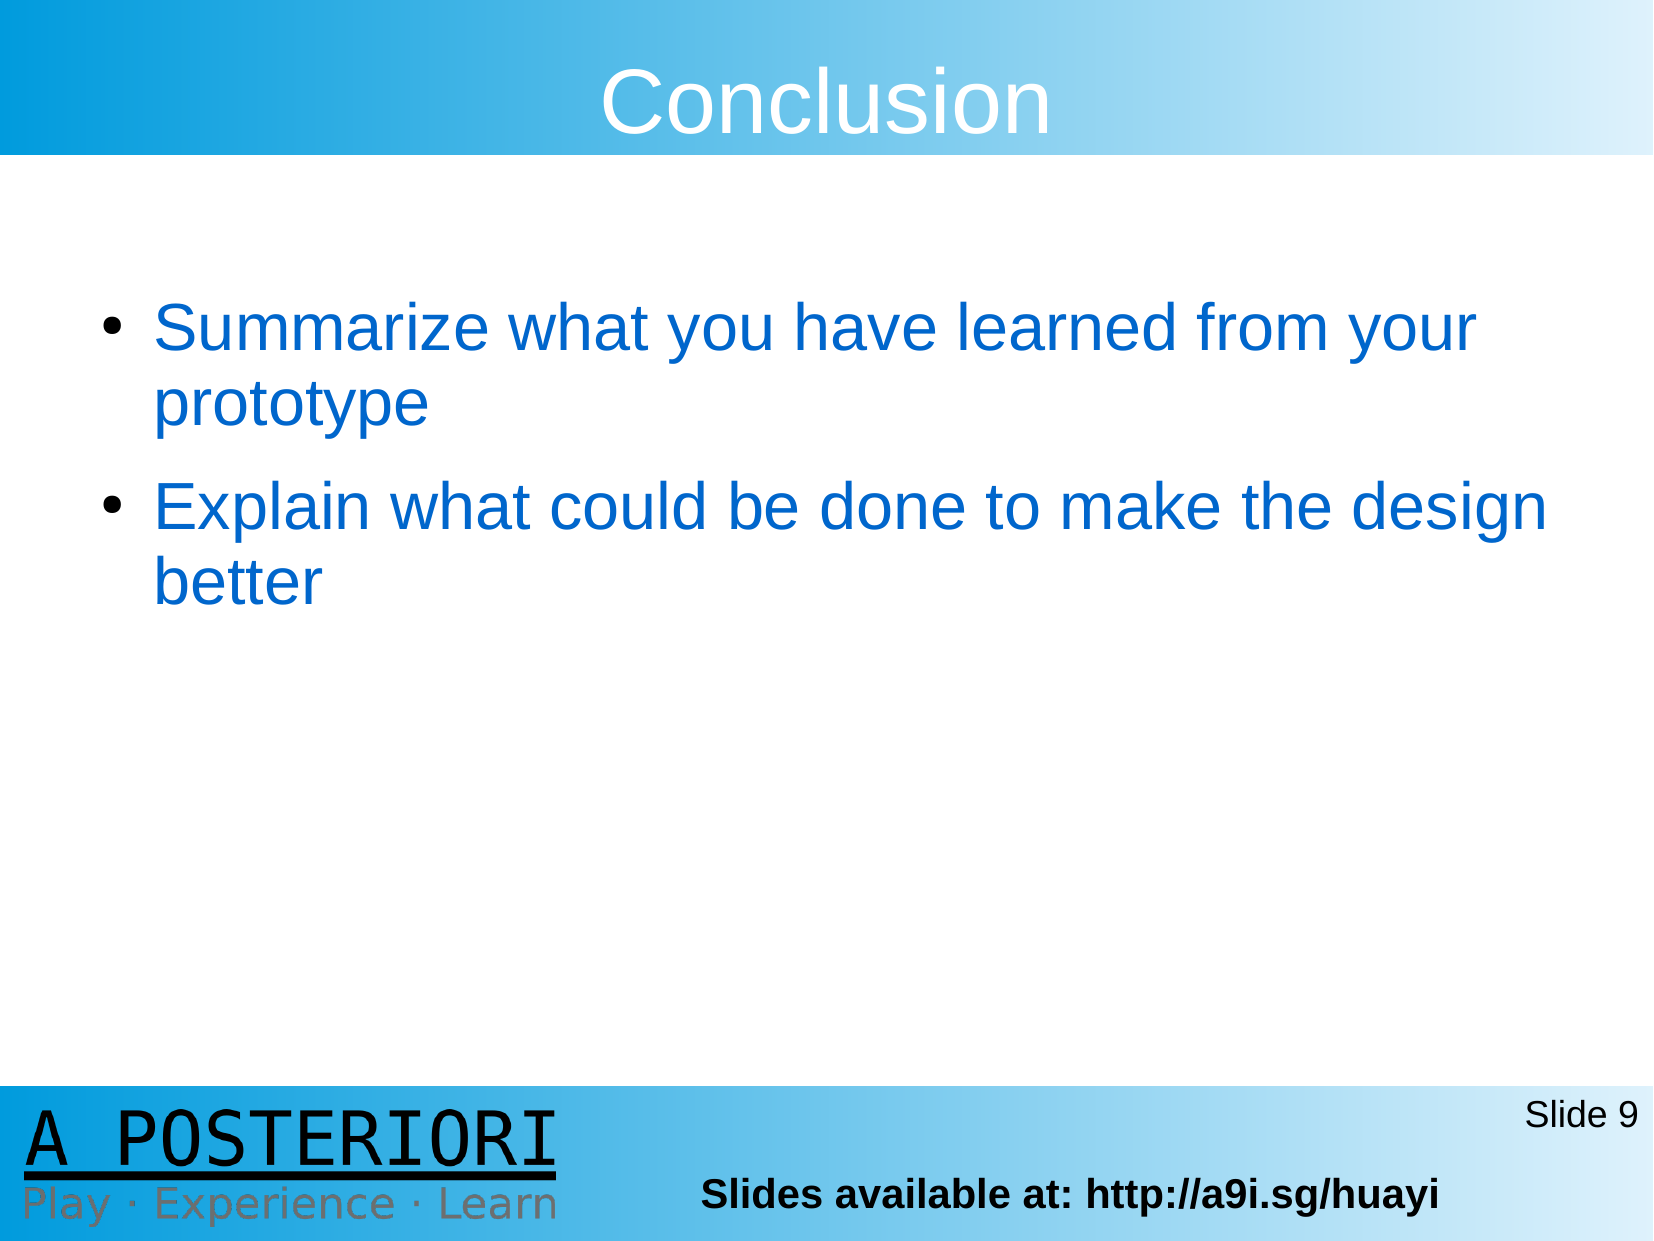

# Conclusion
Summarize what you have learned from your prototype
Explain what could be done to make the design better